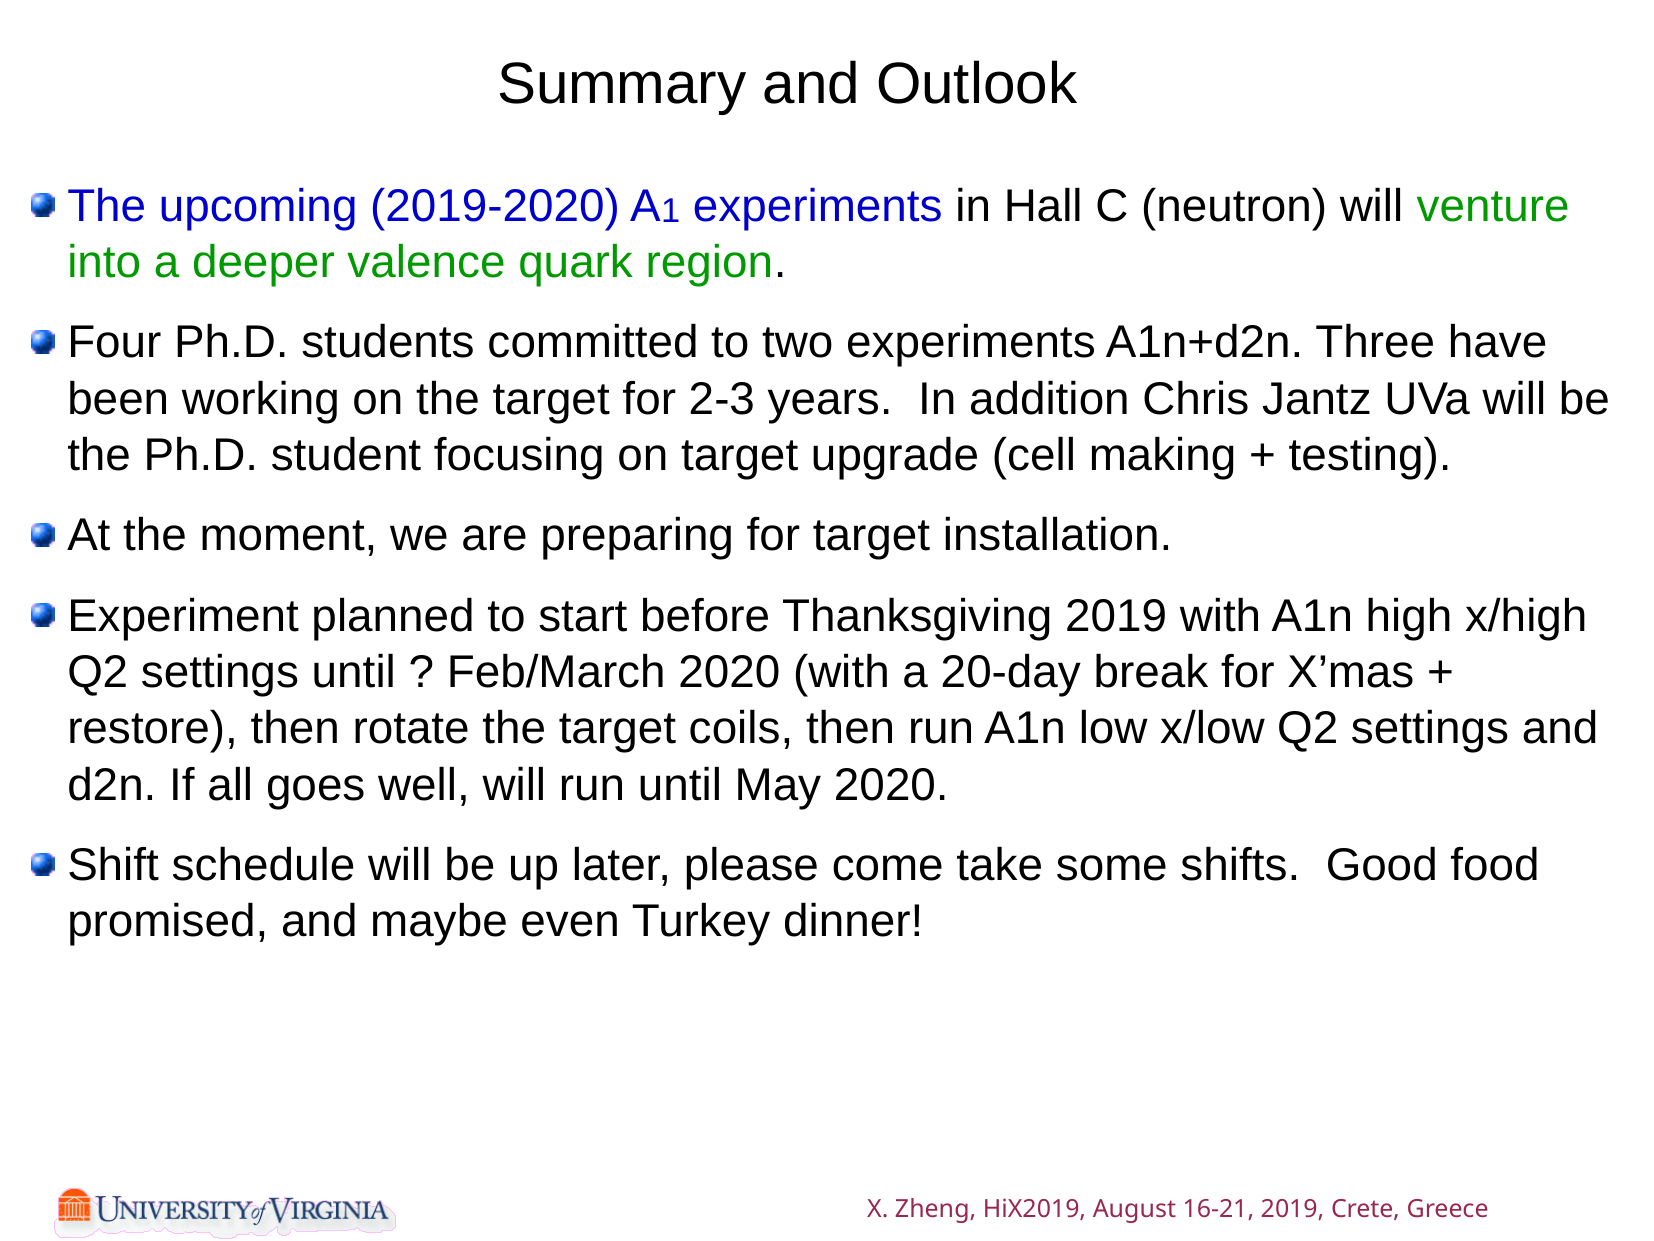

# Summary and Outlook
The upcoming (2019-2020) A1 experiments in Hall C (neutron) will venture into a deeper valence quark region.
Four Ph.D. students committed to two experiments A1n+d2n. Three have been working on the target for 2-3 years. In addition Chris Jantz UVa will be the Ph.D. student focusing on target upgrade (cell making + testing).
At the moment, we are preparing for target installation.
Experiment planned to start before Thanksgiving 2019 with A1n high x/high Q2 settings until ? Feb/March 2020 (with a 20-day break for X’mas + restore), then rotate the target coils, then run A1n low x/low Q2 settings and d2n. If all goes well, will run until May 2020.
Shift schedule will be up later, please come take some shifts. Good food promised, and maybe even Turkey dinner!